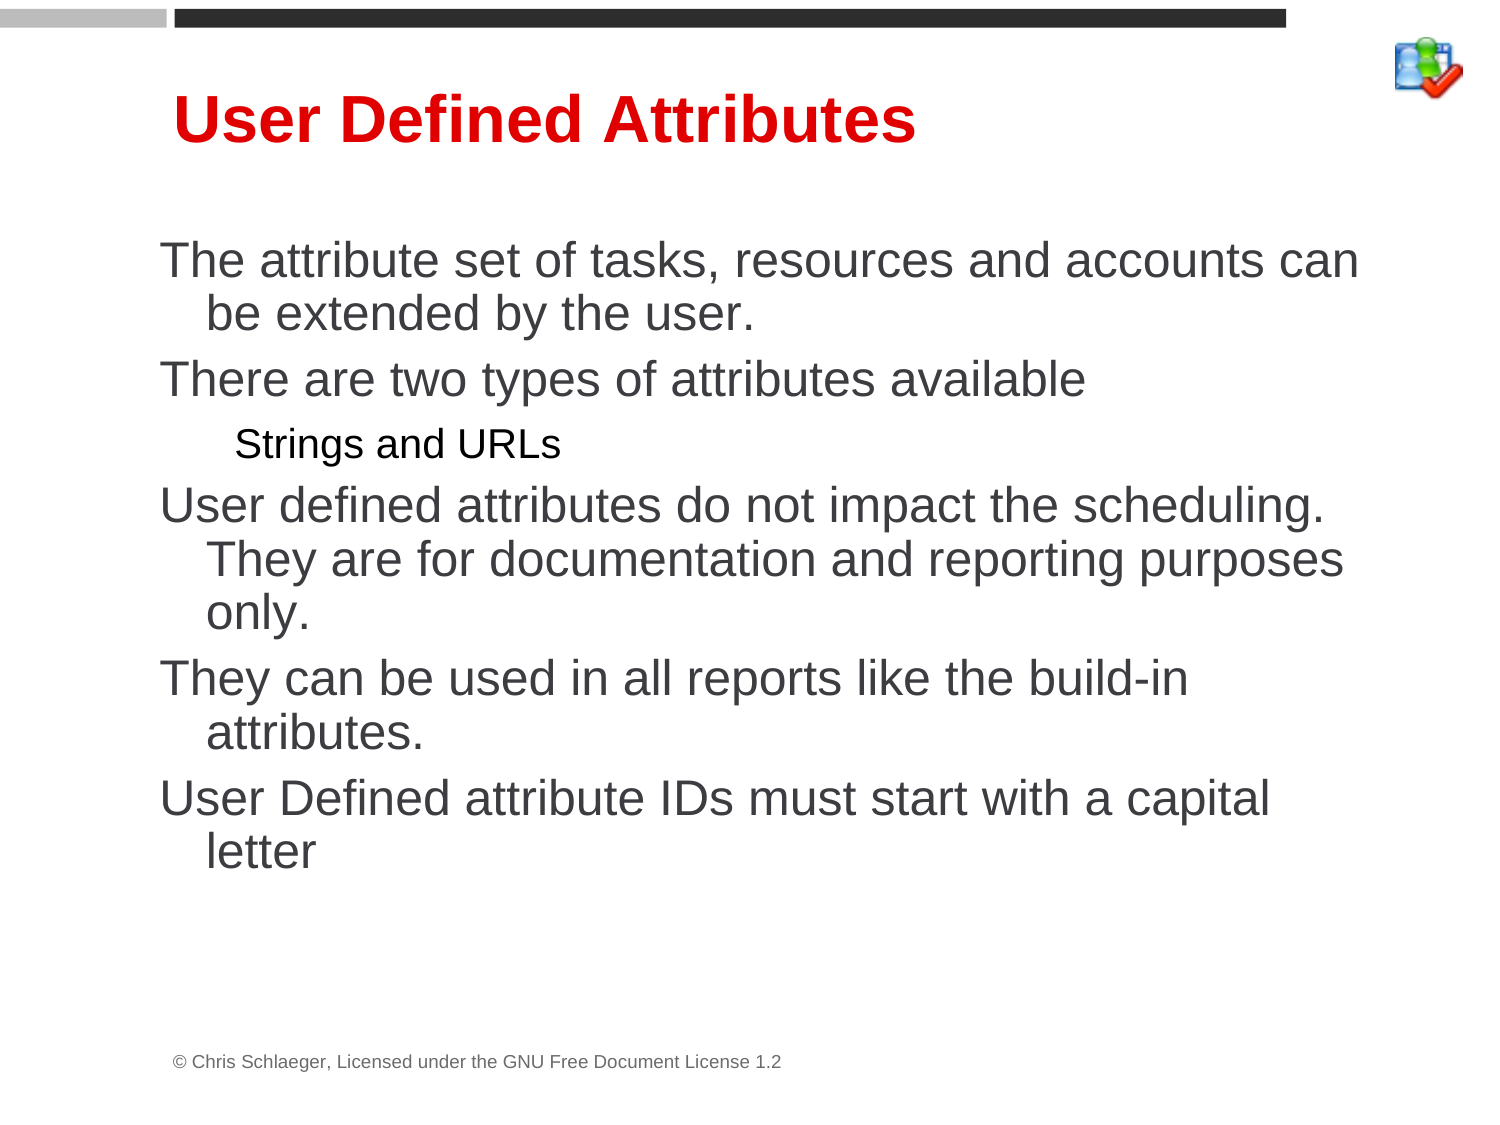

# User Defined Attributes
The attribute set of tasks, resources and accounts can be extended by the user.
There are two types of attributes available
Strings and URLs
User defined attributes do not impact the scheduling. They are for documentation and reporting purposes only.
They can be used in all reports like the build-in attributes.
User Defined attribute IDs must start with a capital letter